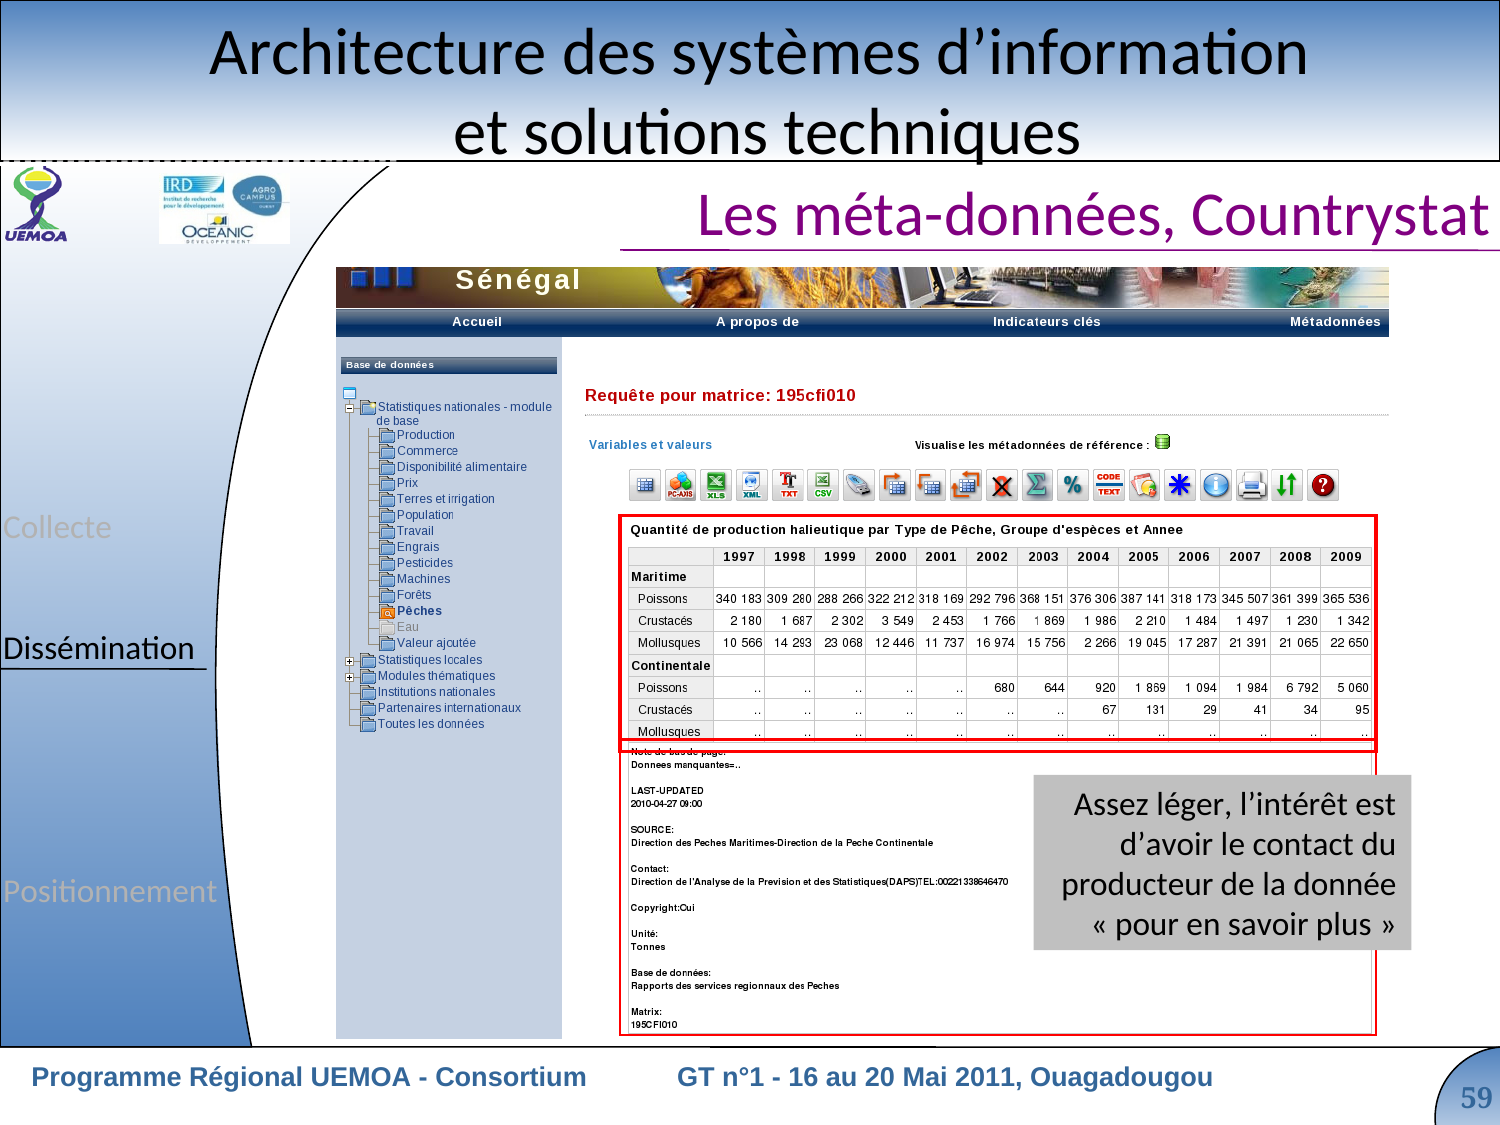

Architecture des systèmes d’information
et solutions techniques
Les méta-données, Countrystat
Collecte
Dissémination
Positionnement
Assez léger, l’intérêt est d’avoir le contact du producteur de la donnée « pour en savoir plus »